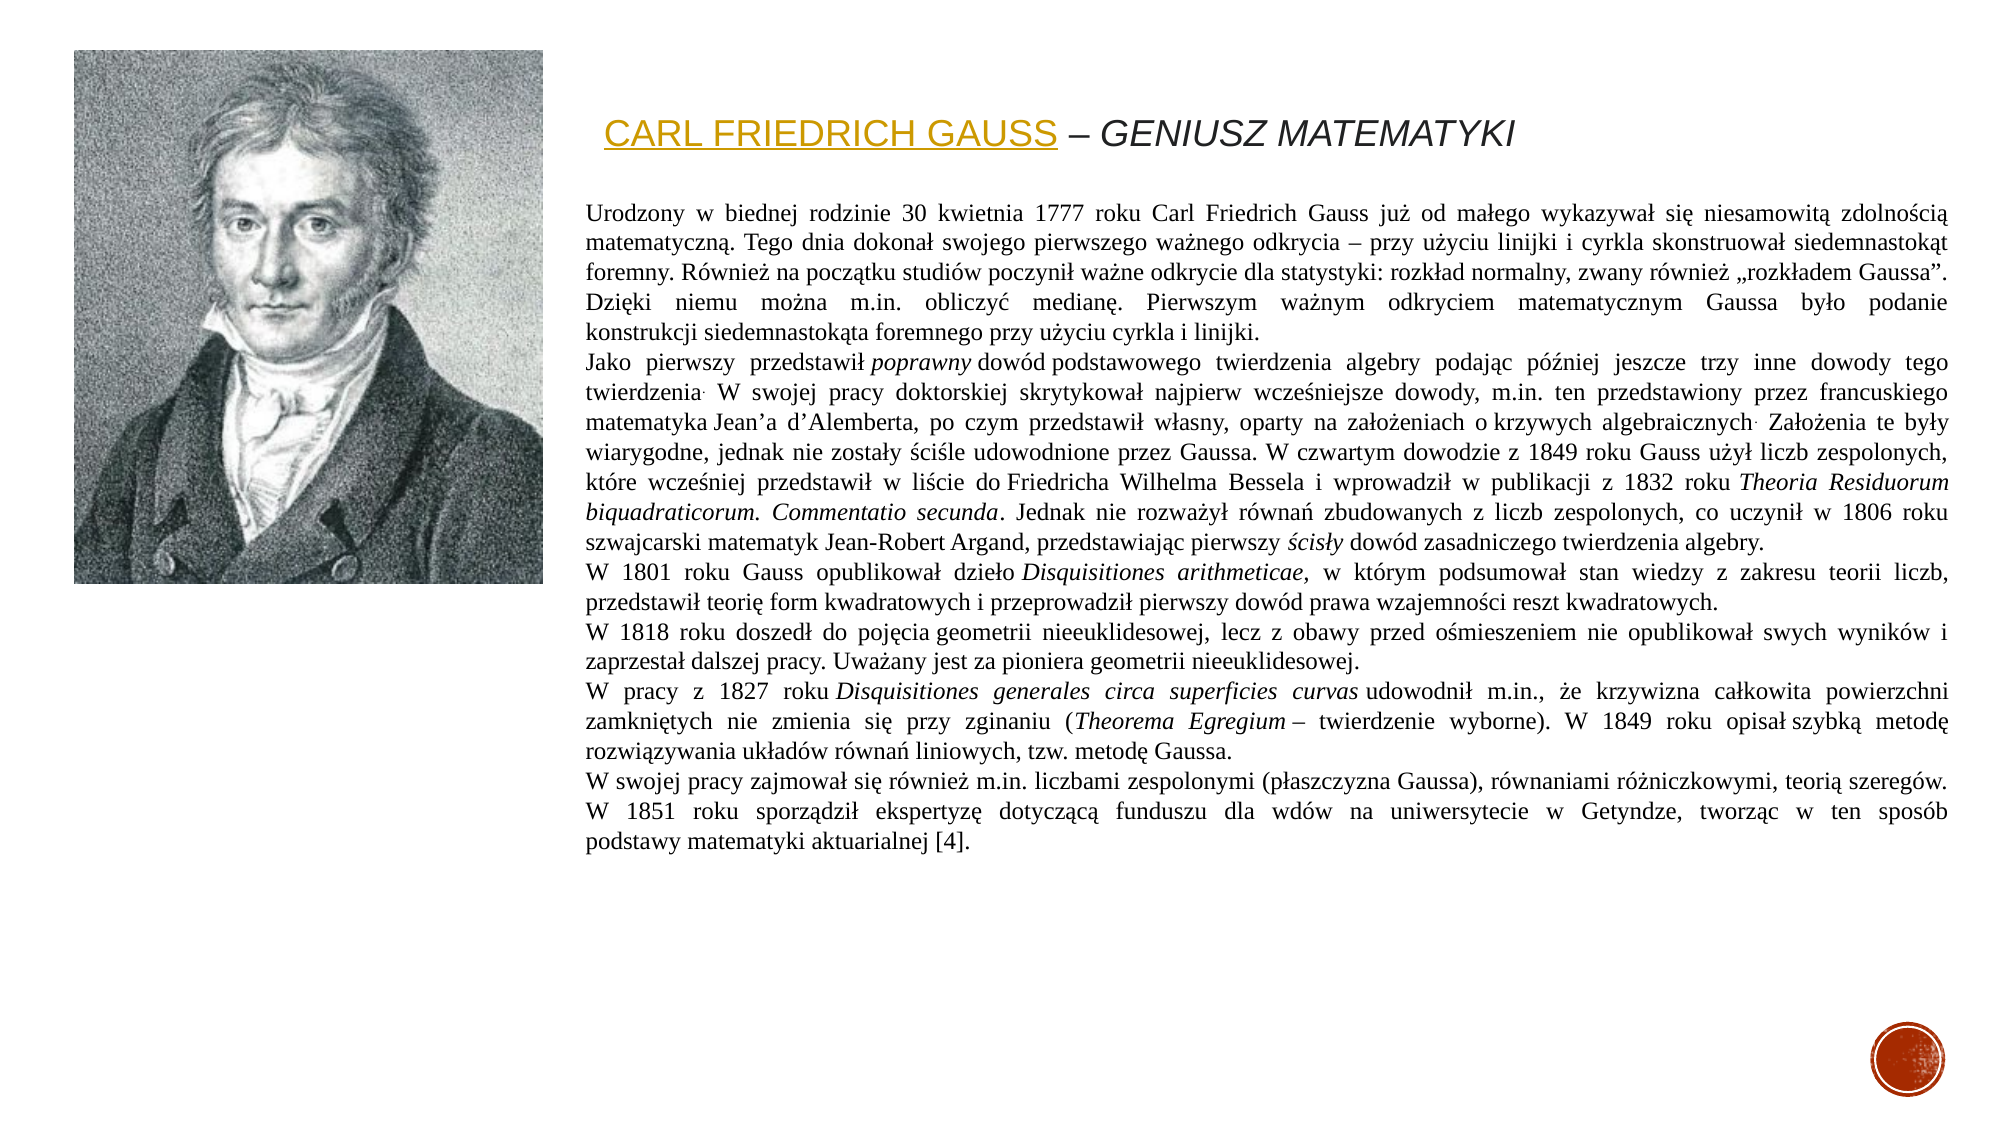

# Carl Friedrich Gauss – geniusz matematyki
Urodzony w biednej rodzinie 30 kwietnia 1777 roku Carl Friedrich Gauss już od małego wykazywał się niesamowitą zdolnością matematyczną. Tego dnia dokonał swojego pierwszego ważnego odkrycia – przy użyciu linijki i cyrkla skonstruował siedemnastokąt foremny. Również na początku studiów poczynił ważne odkrycie dla statystyki: rozkład normalny, zwany również „rozkładem Gaussa”. Dzięki niemu można m.in. obliczyć medianę. Pierwszym ważnym odkryciem matematycznym Gaussa było podanie konstrukcji siedemnastokąta foremnego przy użyciu cyrkla i linijki.
Jako pierwszy przedstawił poprawny dowód podstawowego twierdzenia algebry podając później jeszcze trzy inne dowody tego twierdzenia. W swojej pracy doktorskiej skrytykował najpierw wcześniejsze dowody, m.in. ten przedstawiony przez francuskiego matematyka Jean’a d’Alemberta, po czym przedstawił własny, oparty na założeniach o krzywych algebraicznych. Założenia te były wiarygodne, jednak nie zostały ściśle udowodnione przez Gaussa. W czwartym dowodzie z 1849 roku Gauss użył liczb zespolonych, które wcześniej przedstawił w liście do Friedricha Wilhelma Bessela i wprowadził w publikacji z 1832 roku Theoria Residuorum biquadraticorum. Commentatio secunda. Jednak nie rozważył równań zbudowanych z liczb zespolonych, co uczynił w 1806 roku szwajcarski matematyk Jean-Robert Argand, przedstawiając pierwszy ścisły dowód zasadniczego twierdzenia algebry.
W 1801 roku Gauss opublikował dzieło Disquisitiones arithmeticae, w którym podsumował stan wiedzy z zakresu teorii liczb, przedstawił teorię form kwadratowych i przeprowadził pierwszy dowód prawa wzajemności reszt kwadratowych.
W 1818 roku doszedł do pojęcia geometrii nieeuklidesowej, lecz z obawy przed ośmieszeniem nie opublikował swych wyników i zaprzestał dalszej pracy. Uważany jest za pioniera geometrii nieeuklidesowej.
W pracy z 1827 roku Disquisitiones generales circa superficies curvas udowodnił m.in., że krzywizna całkowita powierzchni zamkniętych nie zmienia się przy zginaniu (Theorema Egregium – twierdzenie wyborne). W 1849 roku opisał szybką metodę rozwiązywania układów równań liniowych, tzw. metodę Gaussa.
W swojej pracy zajmował się również m.in. liczbami zespolonymi (płaszczyzna Gaussa), równaniami różniczkowymi, teorią szeregów. W 1851 roku sporządził ekspertyzę dotyczącą funduszu dla wdów na uniwersytecie w Getyndze, tworząc w ten sposób podstawy matematyki aktuarialnej [4].